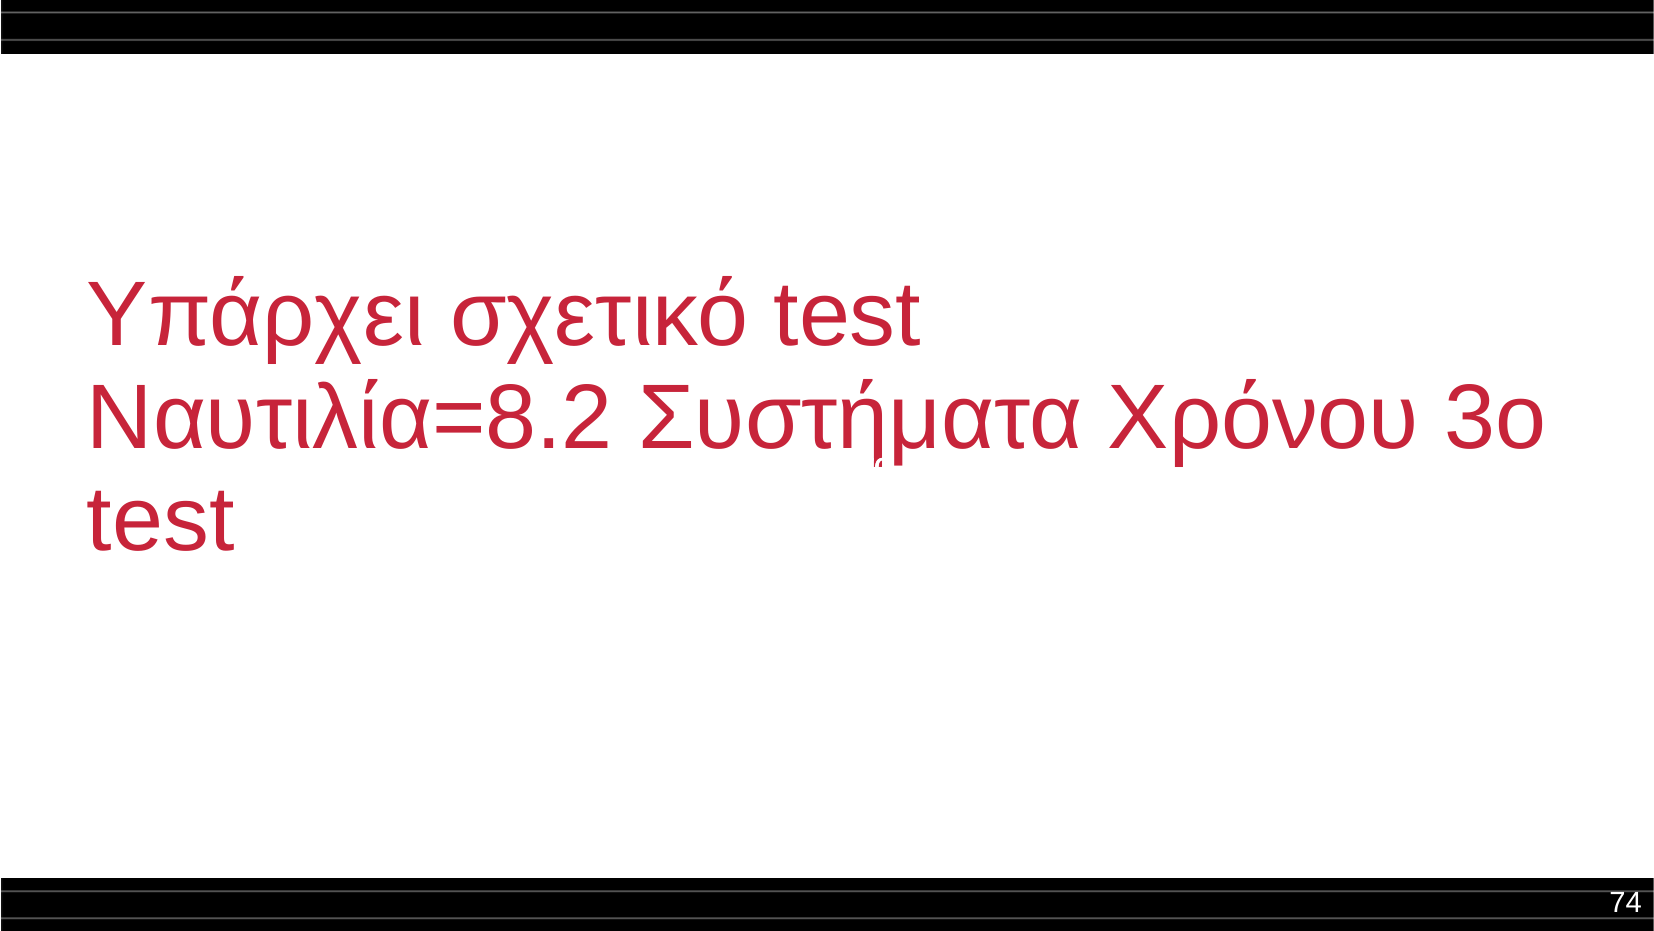

# Υπάρχει σχετικό test Ναυτιλία=8.2 Συστήματα Χρόνου 3ο test
Ναυτιλία-8.2 Συστήματα Χρόνου 3ο test
Ναυτιλία-8.2 Συστήματα Χρόνου 3ο test